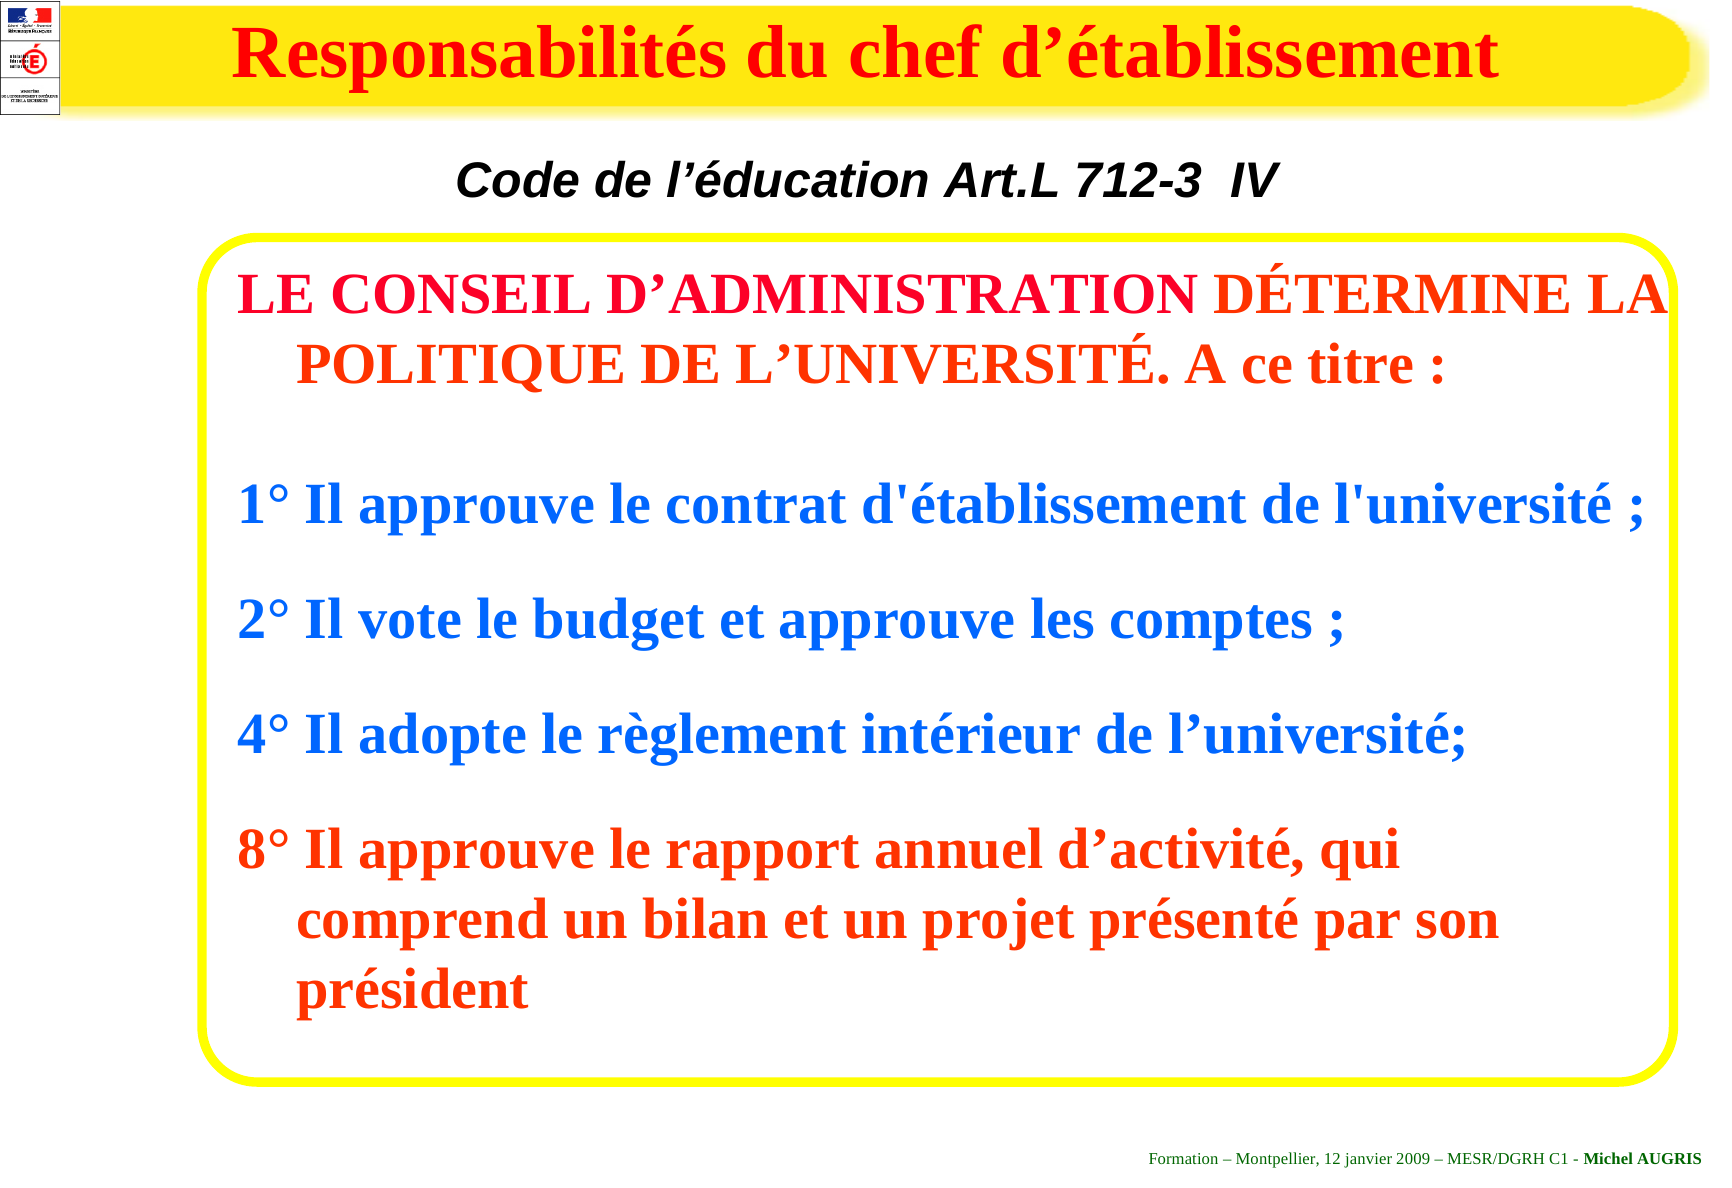

Responsabilités du chef d’établissement
Code de l’éducation Art.L 712-3 IV
LE CONSEIL D’ADMINISTRATION DÉTERMINE LA POLITIQUE DE L’UNIVERSITÉ. A ce titre :
1° Il approuve le contrat d'établissement de l'université ;
2° Il vote le budget et approuve les comptes ;
4° Il adopte le règlement intérieur de l’université;
8° Il approuve le rapport annuel d’activité, qui comprend un bilan et un projet présenté par son président